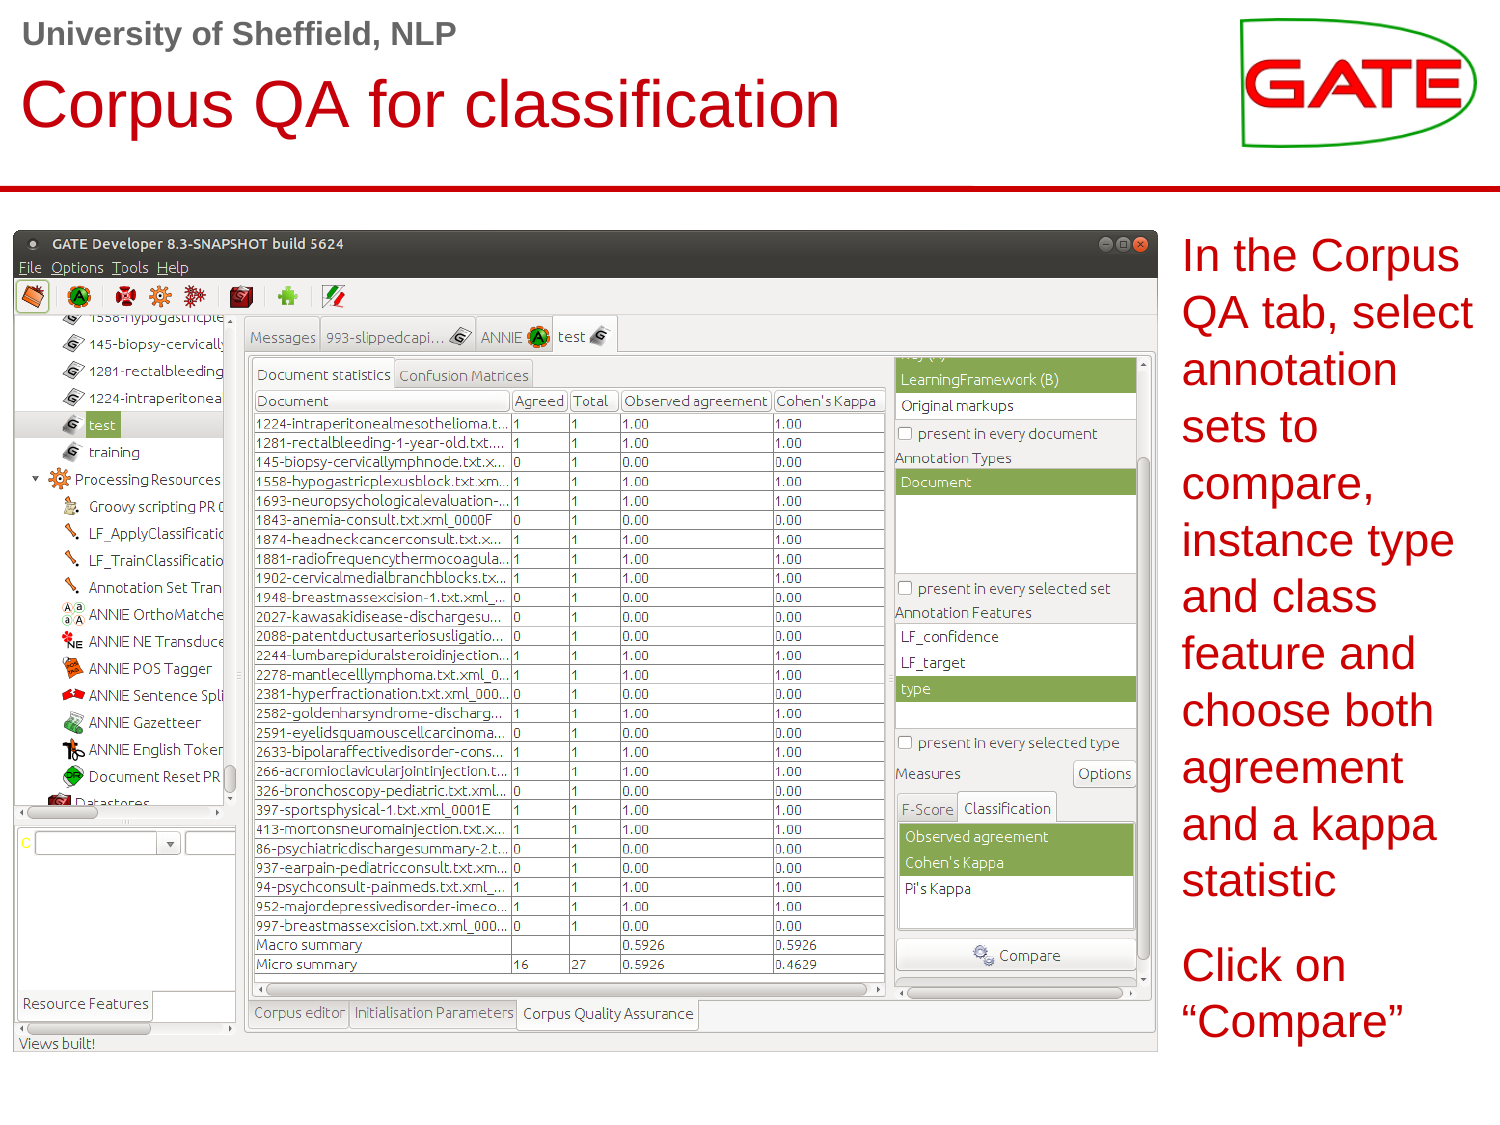

# Corpus QA for classification
In the Corpus QA tab, select annotation sets to compare, instance type and class feature and choose both agreement and a kappa statistic
Click on “Compare”